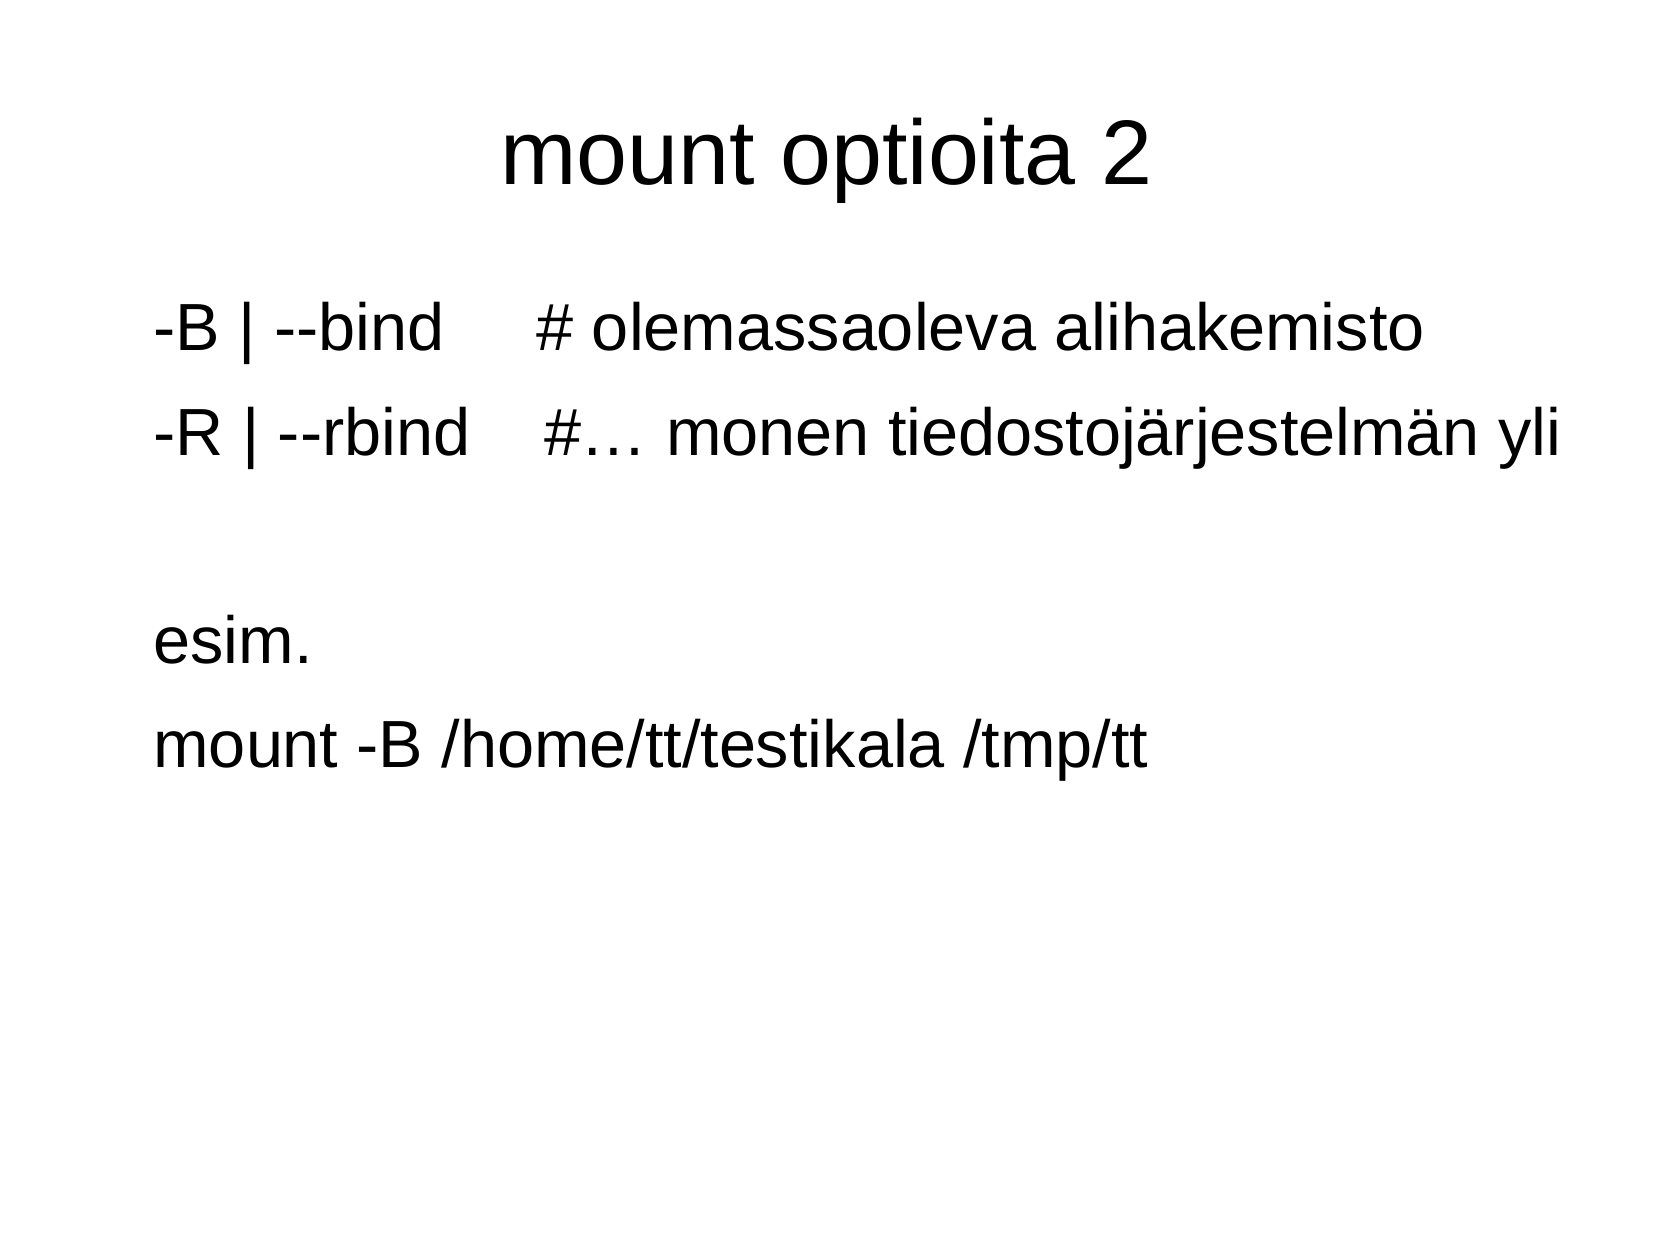

# mount optioita 2
-B | --bind # olemassaoleva alihakemisto
-R | --rbind #… monen tiedostojärjestelmän yli
esim.
mount -B /home/tt/testikala /tmp/tt